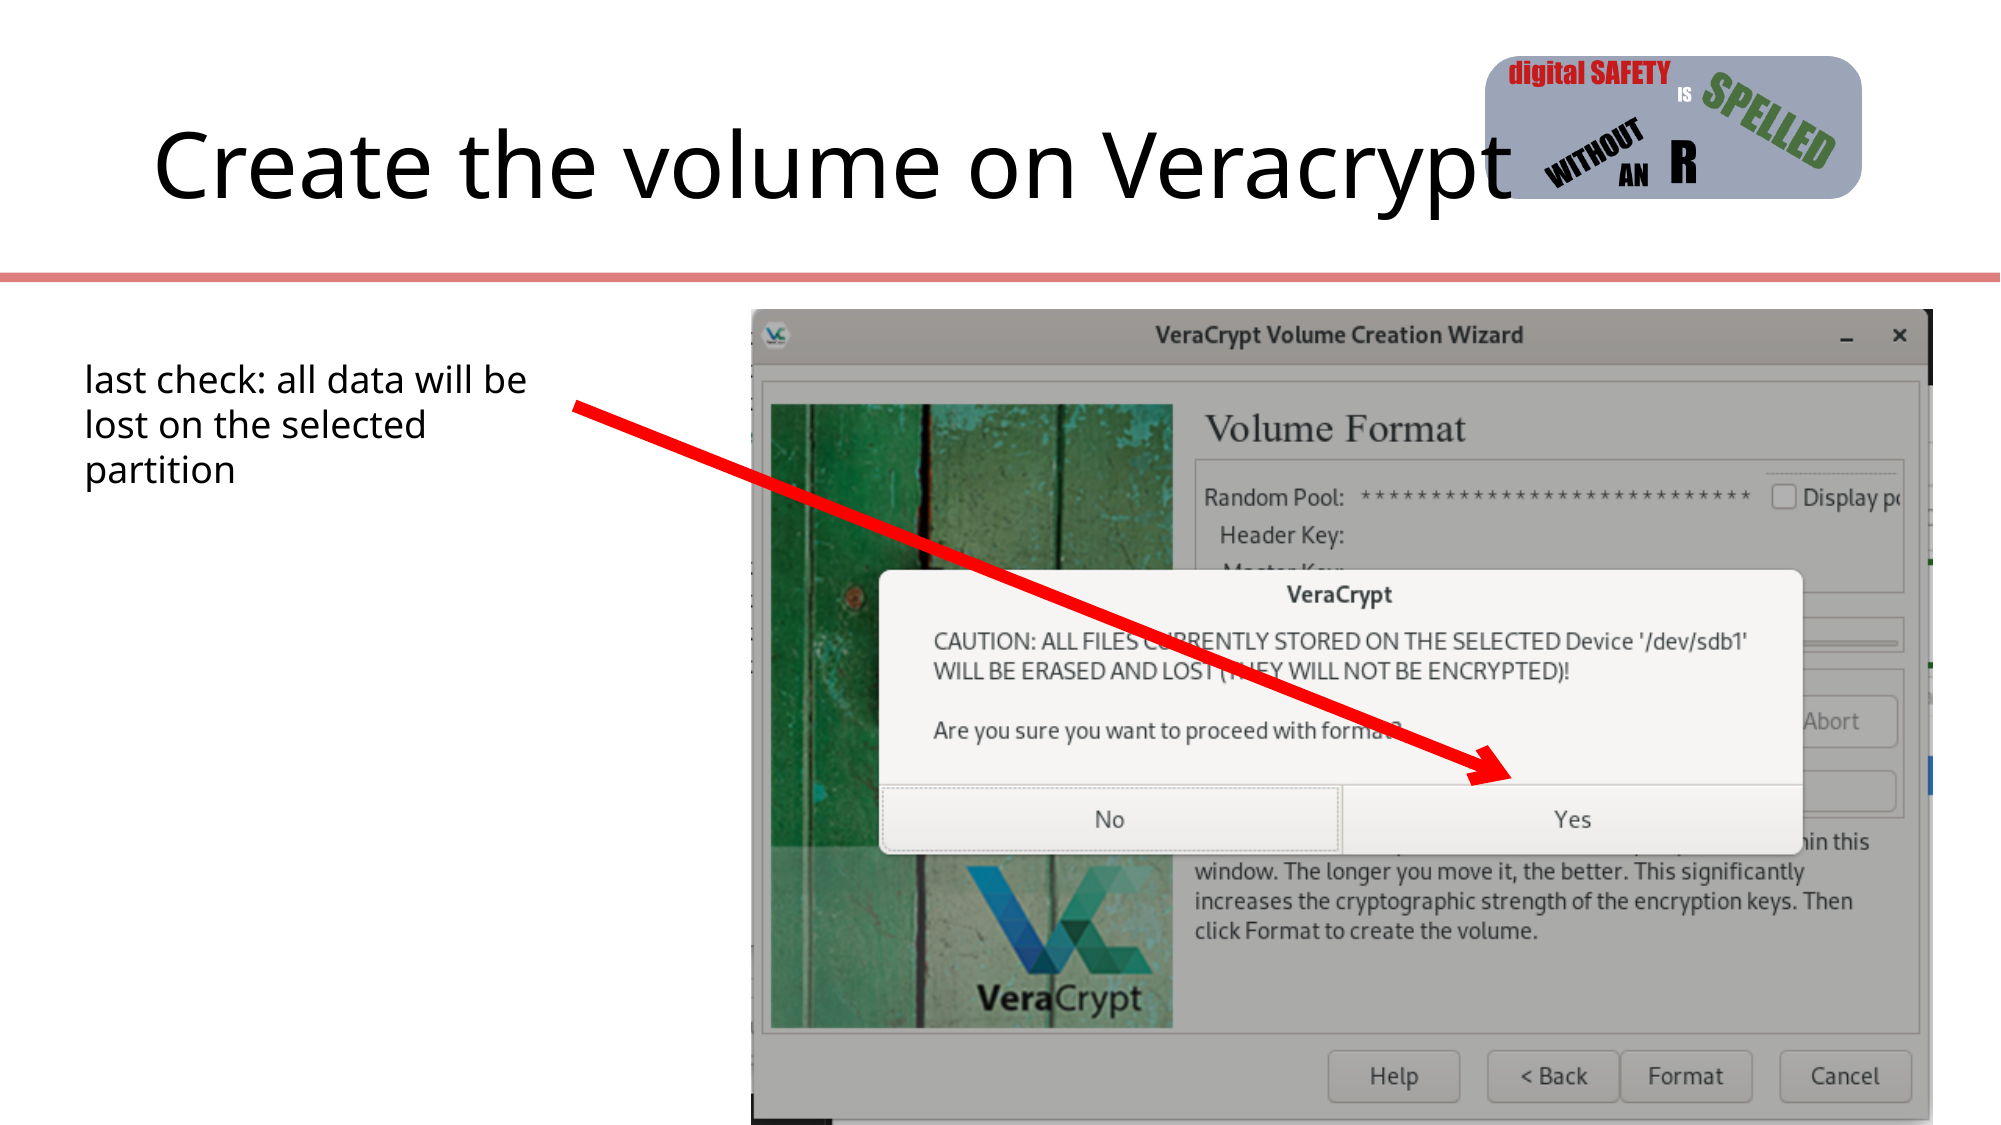

# Create the volume on Veracrypt
last check: all data will be lost on the selected partition